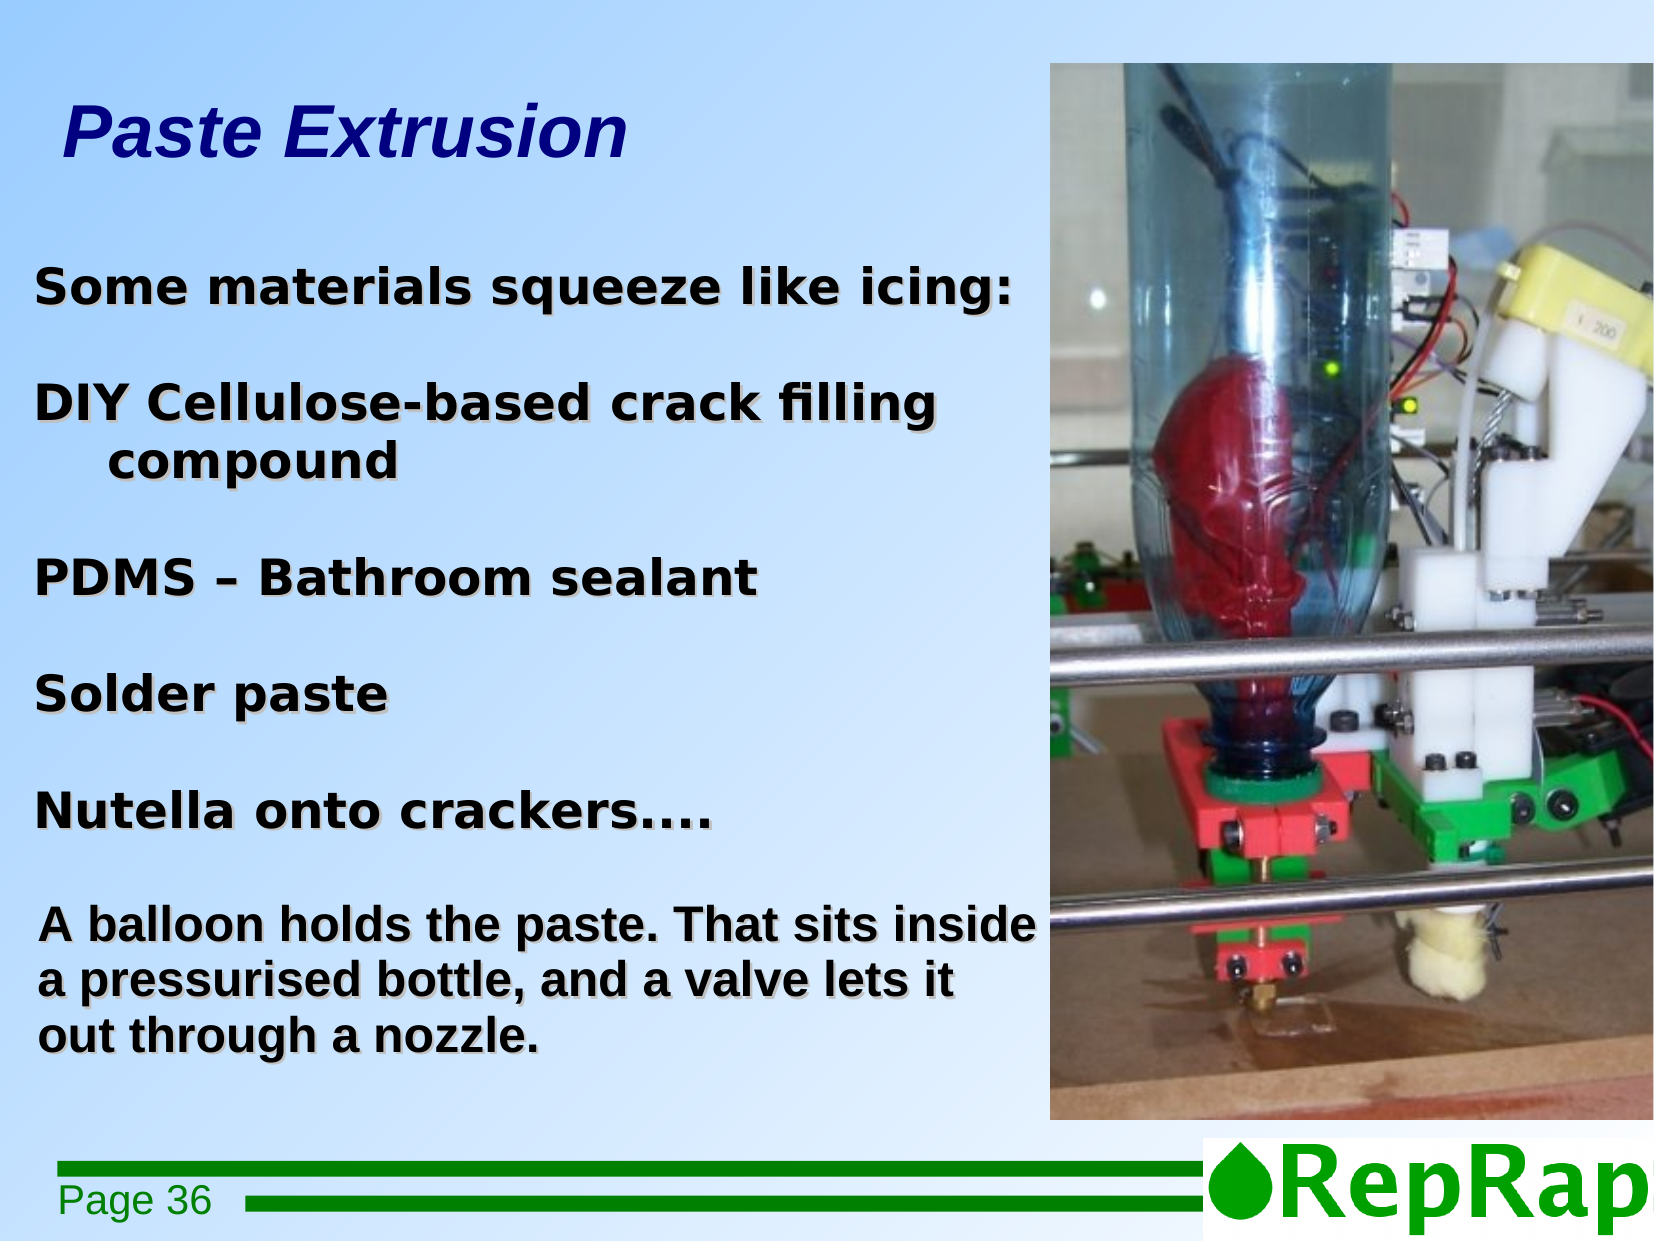

# Paste Extrusion
Some materials squeeze like icing:
DIY Cellulose-based crack filling compound
PDMS – Bathroom sealant
Solder paste
Nutella onto crackers....
A balloon holds the paste. That sits inside a pressurised bottle, and a valve lets it out through a nozzle.